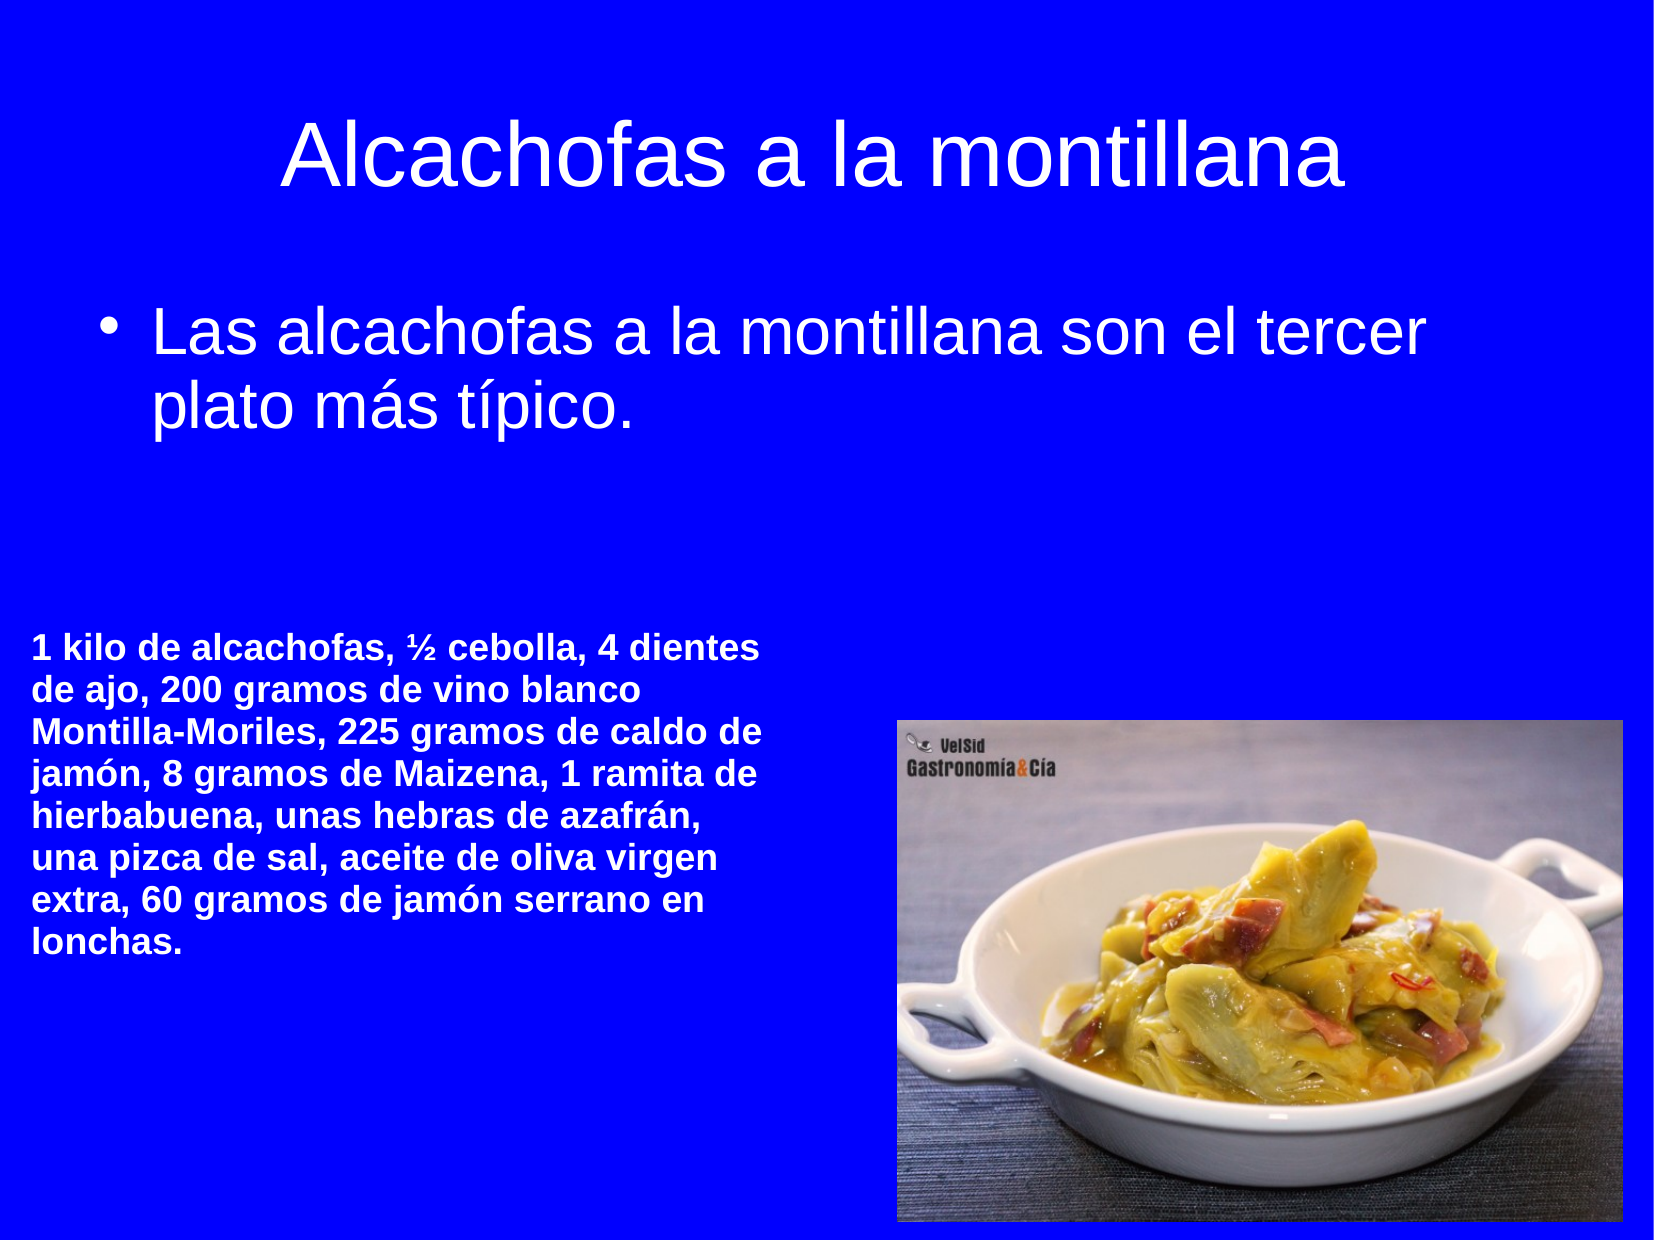

# Alcachofas a la montillana
Las alcachofas a la montillana son el tercer plato más típico.
1 kilo de alcachofas, ½ cebolla, 4 dientes de ajo, 200 gramos de vino blanco Montilla-Moriles, 225 gramos de caldo de jamón, 8 gramos de Maizena, 1 ramita de hierbabuena, unas hebras de azafrán, una pizca de sal, aceite de oliva virgen extra, 60 gramos de jamón serrano en lonchas.